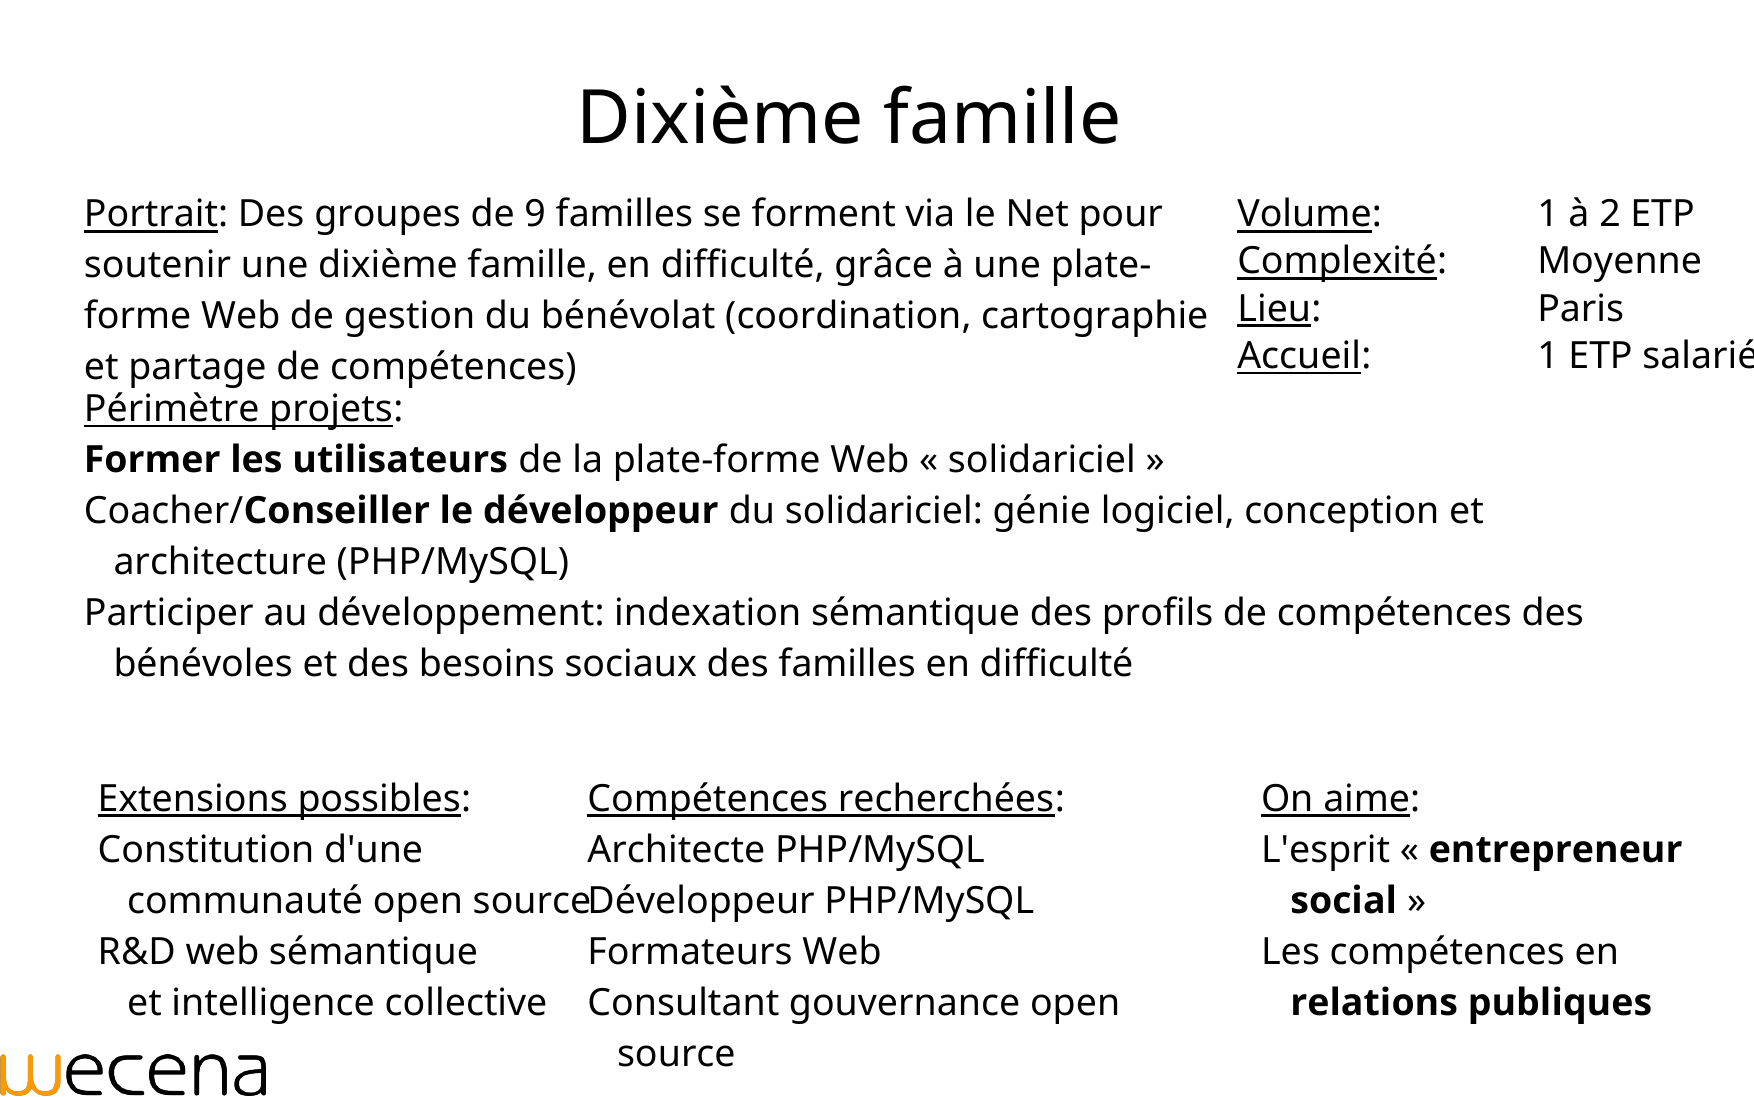

# Dixième famille
Portrait: Des groupes de 9 familles se forment via le Net pour soutenir une dixième famille, en difficulté, grâce à une plate-forme Web de gestion du bénévolat (coordination, cartographie et partage de compétences)
Volume:		1 à 2 ETP
Complexité: 	Moyenne
Lieu: 		Paris
Accueil: 		1 ETP salarié
Périmètre projets:
Former les utilisateurs de la plate-forme Web « solidariciel »
Coacher/Conseiller le développeur du solidariciel: génie logiciel, conception et architecture (PHP/MySQL)
Participer au développement: indexation sémantique des profils de compétences des bénévoles et des besoins sociaux des familles en difficulté
Extensions possibles:
Constitution d'une
communauté open source
R&D web sémantique
et intelligence collective
Compétences recherchées:
Architecte PHP/MySQL
Développeur PHP/MySQL
Formateurs Web
Consultant gouvernance open
source
On aime:
L'esprit « entrepreneur
social »
Les compétences en
relations publiques